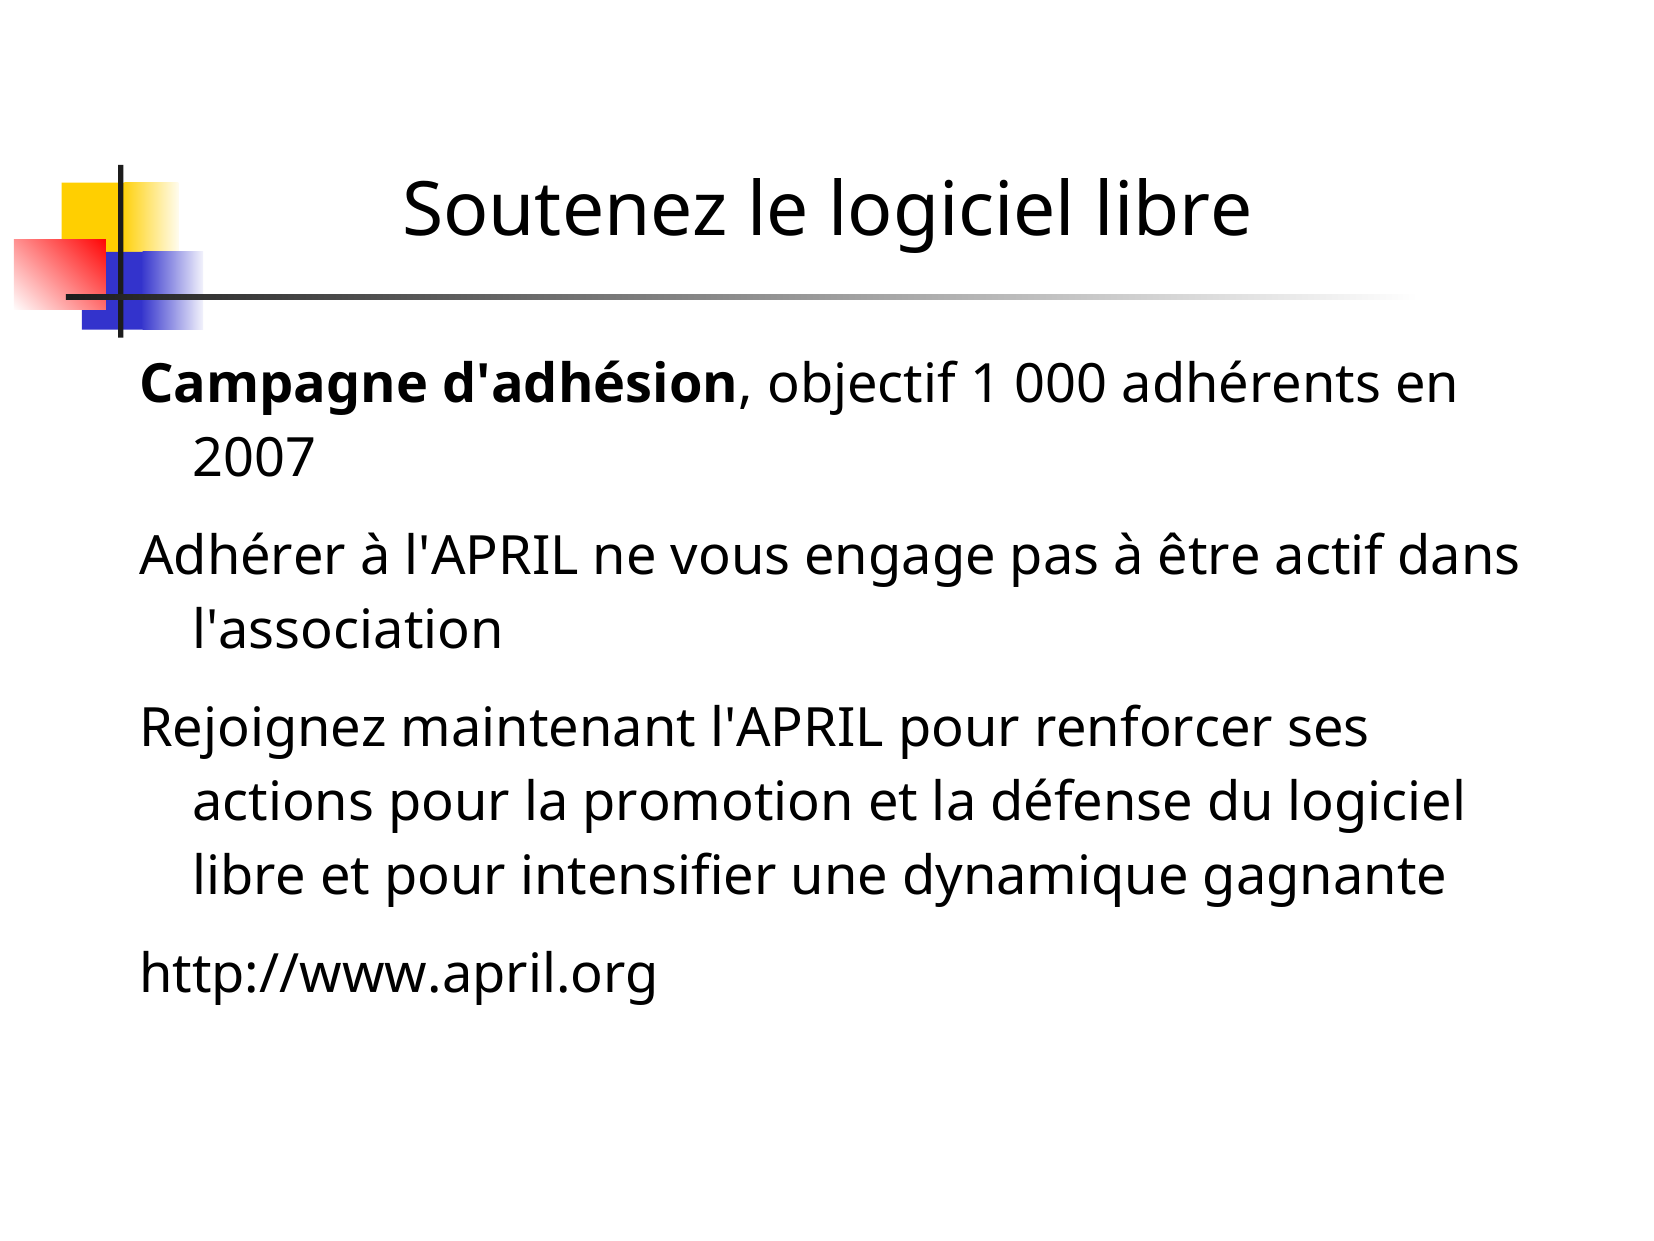

# Soutenez le logiciel libre
Campagne d'adhésion, objectif 1 000 adhérents en 2007
Adhérer à l'APRIL ne vous engage pas à être actif dans l'association
Rejoignez maintenant l'APRIL pour renforcer ses actions pour la promotion et la défense du logiciel libre et pour intensifier une dynamique gagnante
http://www.april.org